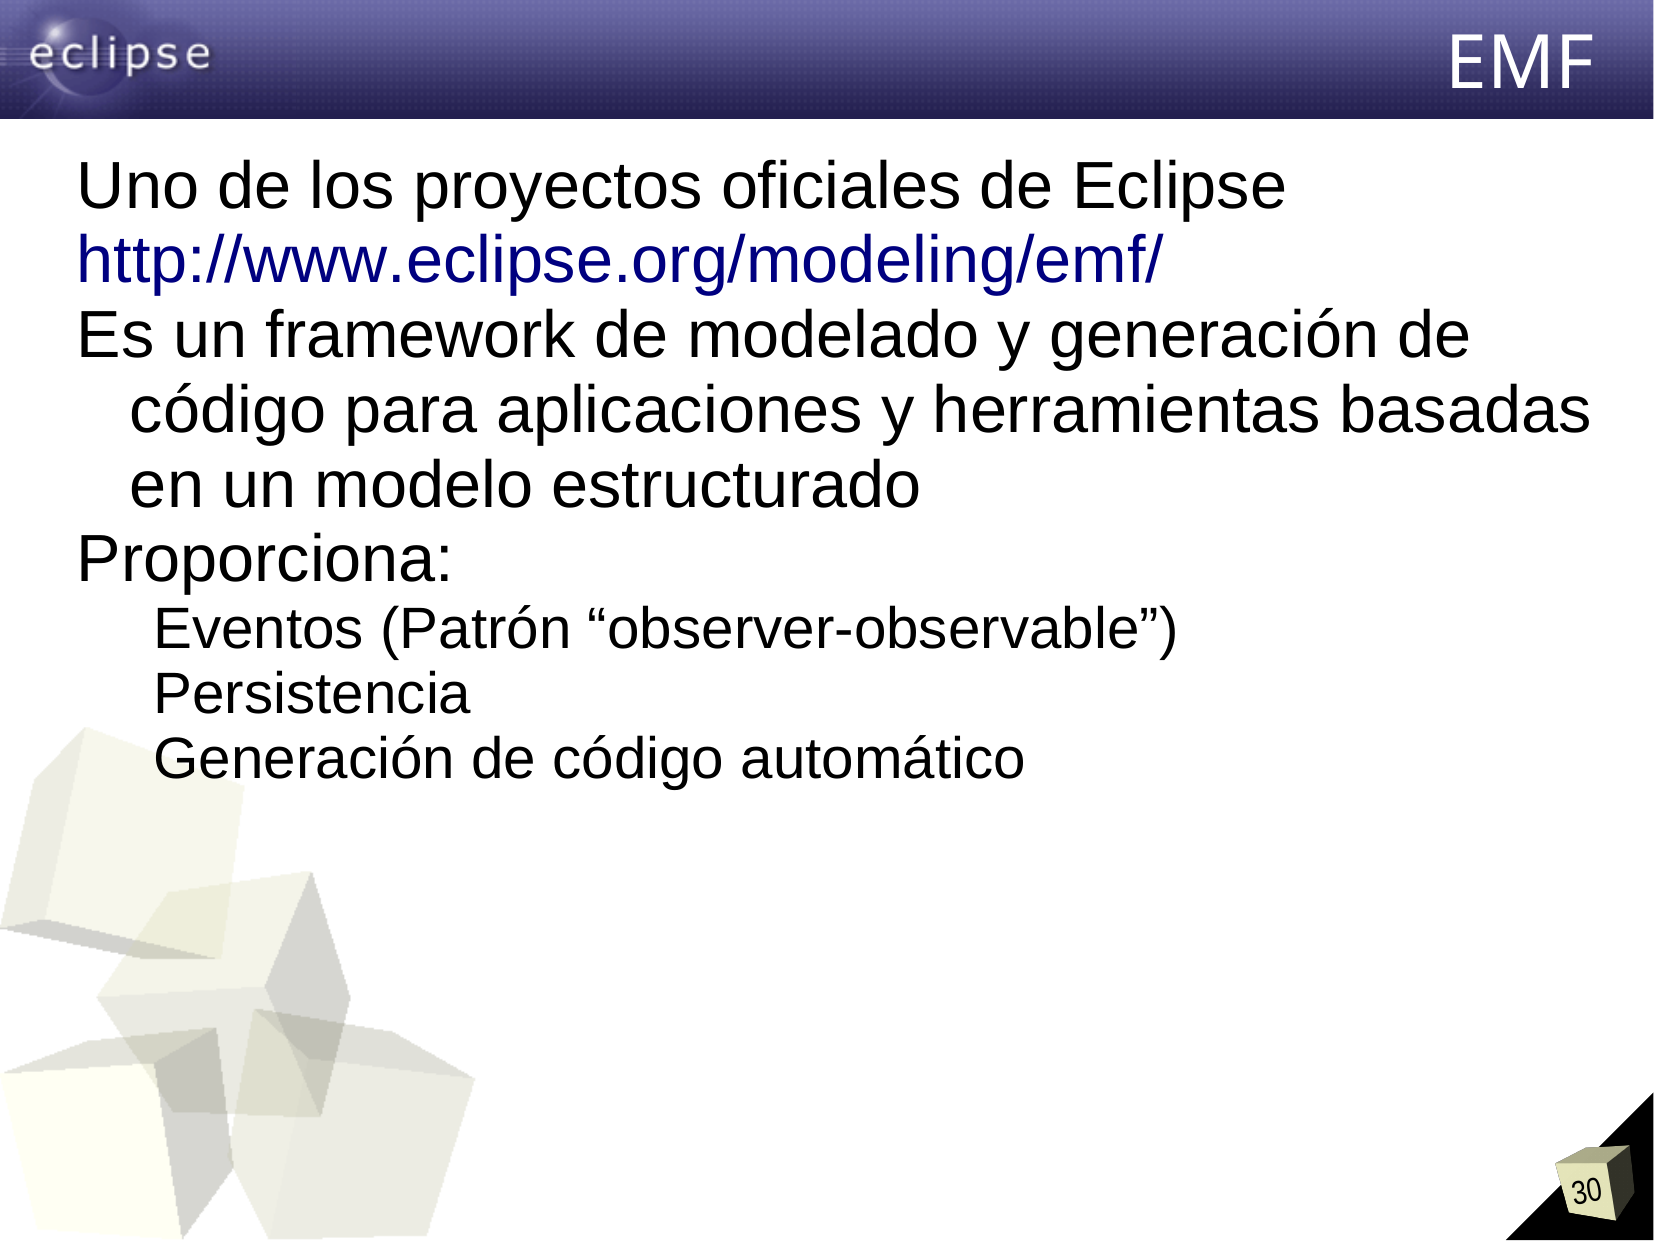

# EMF
Uno de los proyectos oficiales de Eclipse
http://www.eclipse.org/modeling/emf/
Es un framework de modelado y generación de código para aplicaciones y herramientas basadas en un modelo estructurado
Proporciona:
Eventos (Patrón “observer-observable”)
Persistencia
Generación de código automático